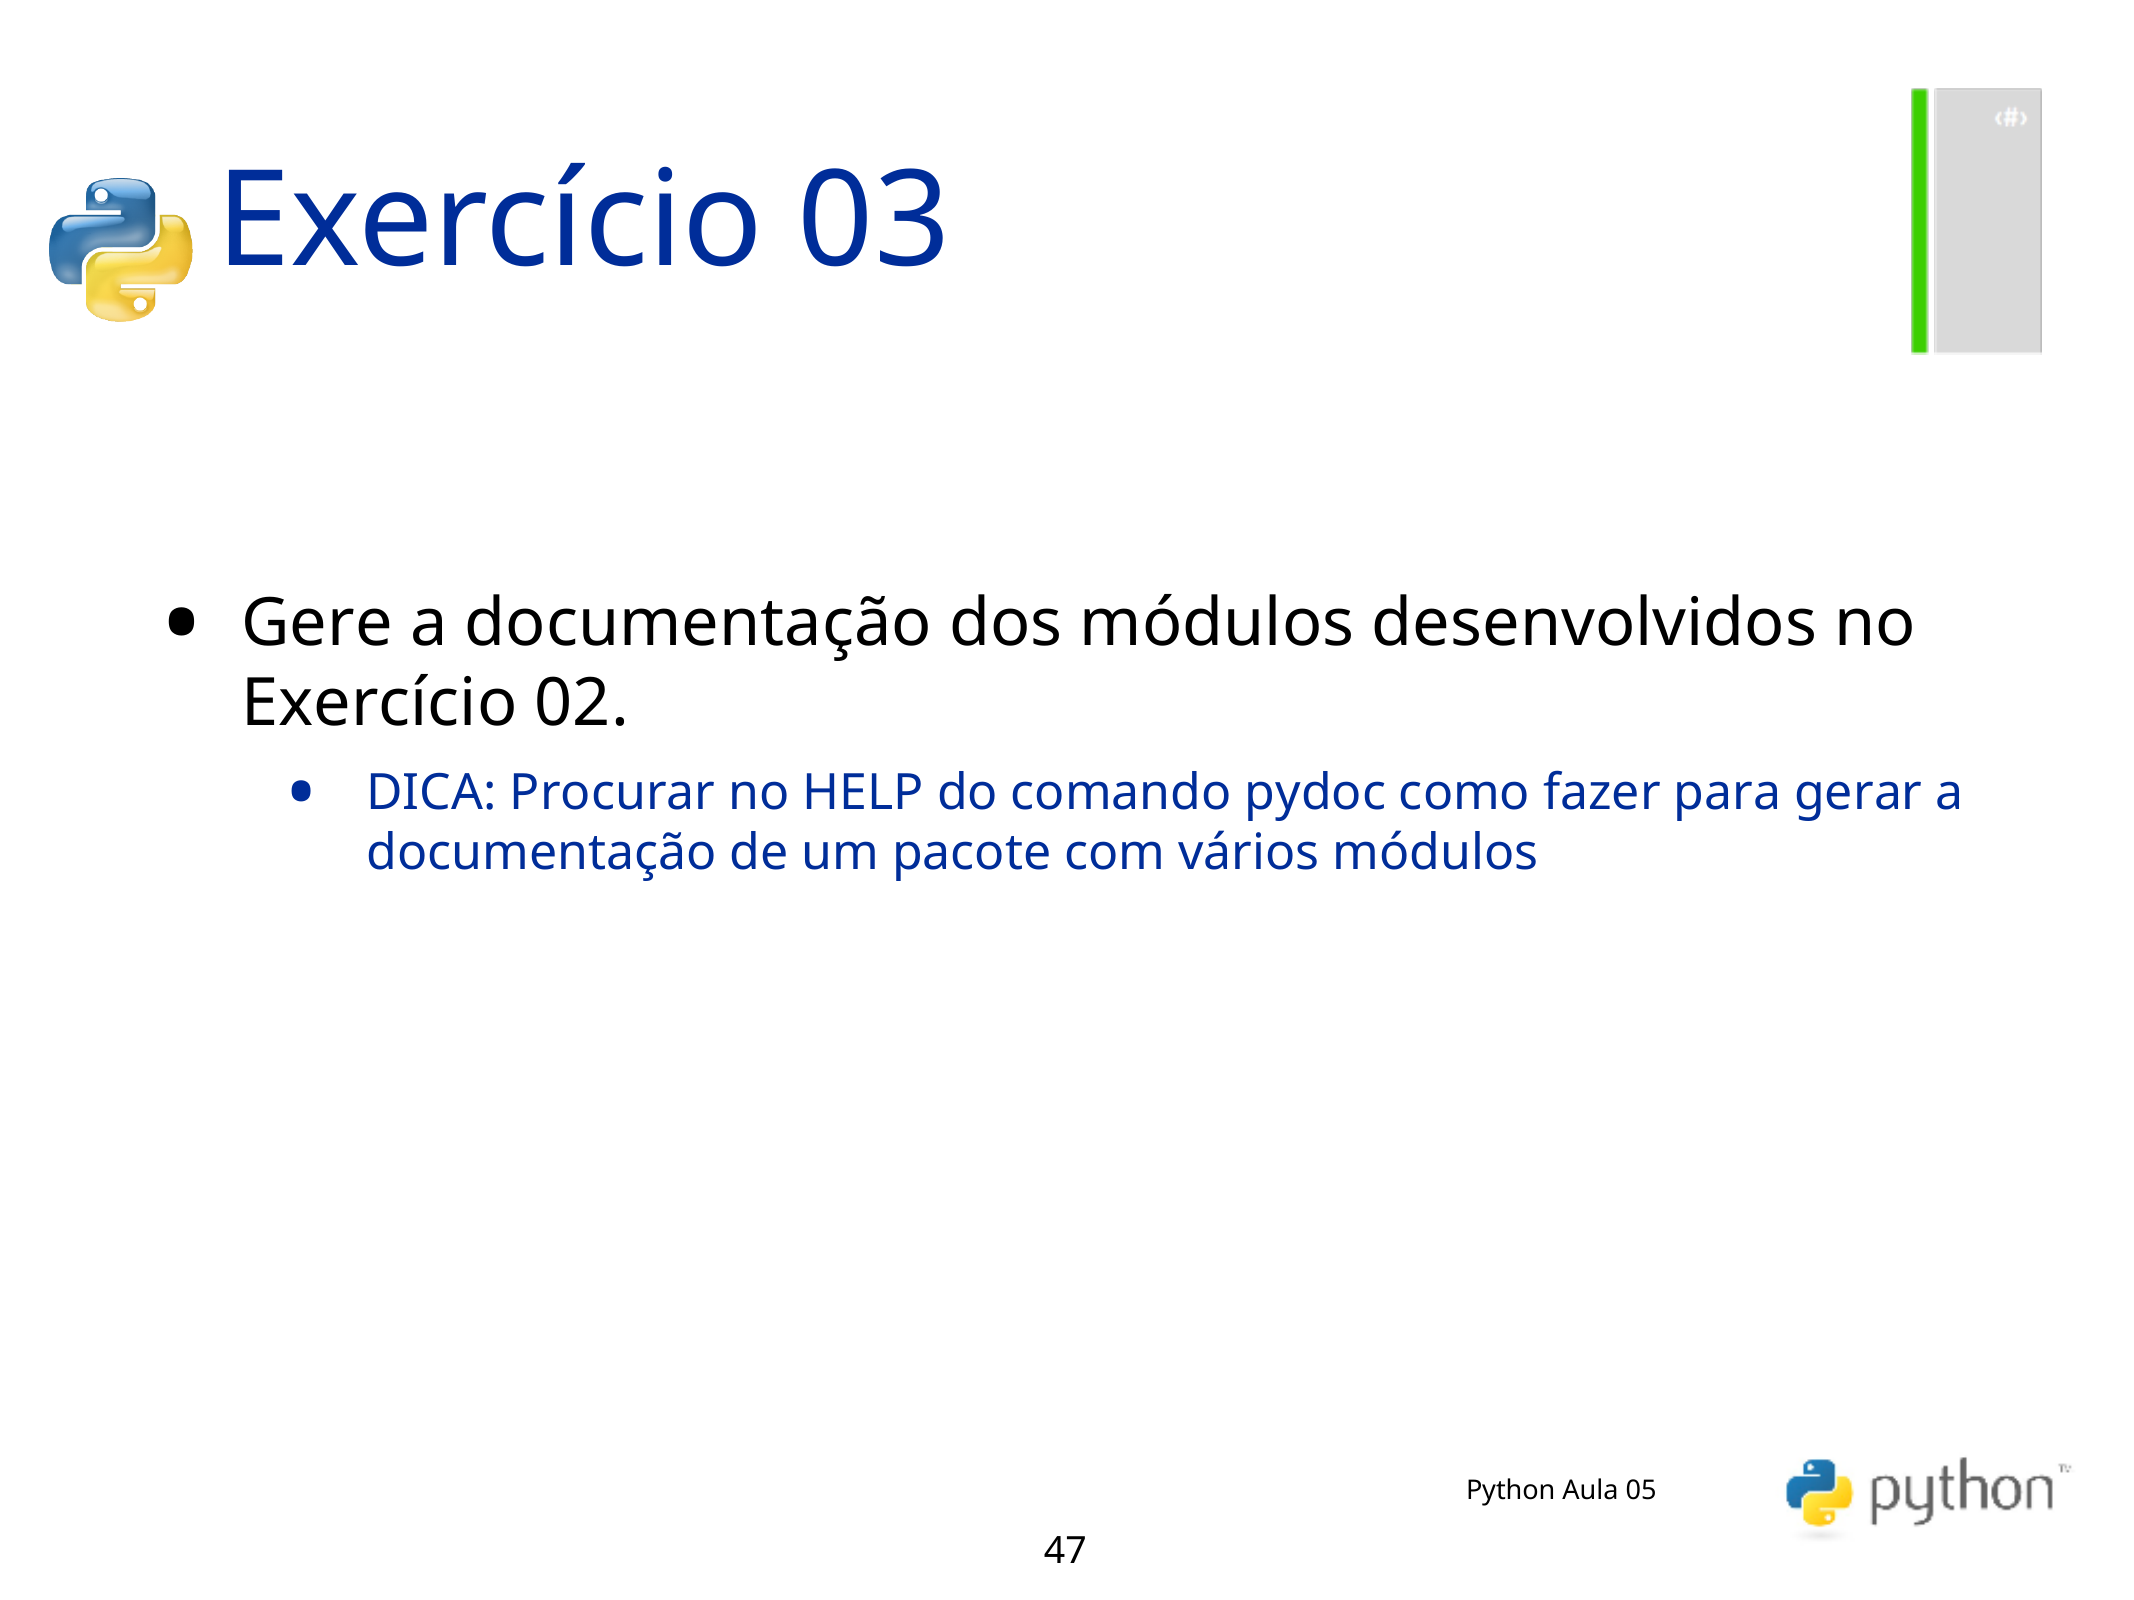

# Exercício 03
Gere a documentação dos módulos desenvolvidos no Exercício 02.
DICA: Procurar no HELP do comando pydoc como fazer para gerar a documentação de um pacote com vários módulos
Python Aula 05